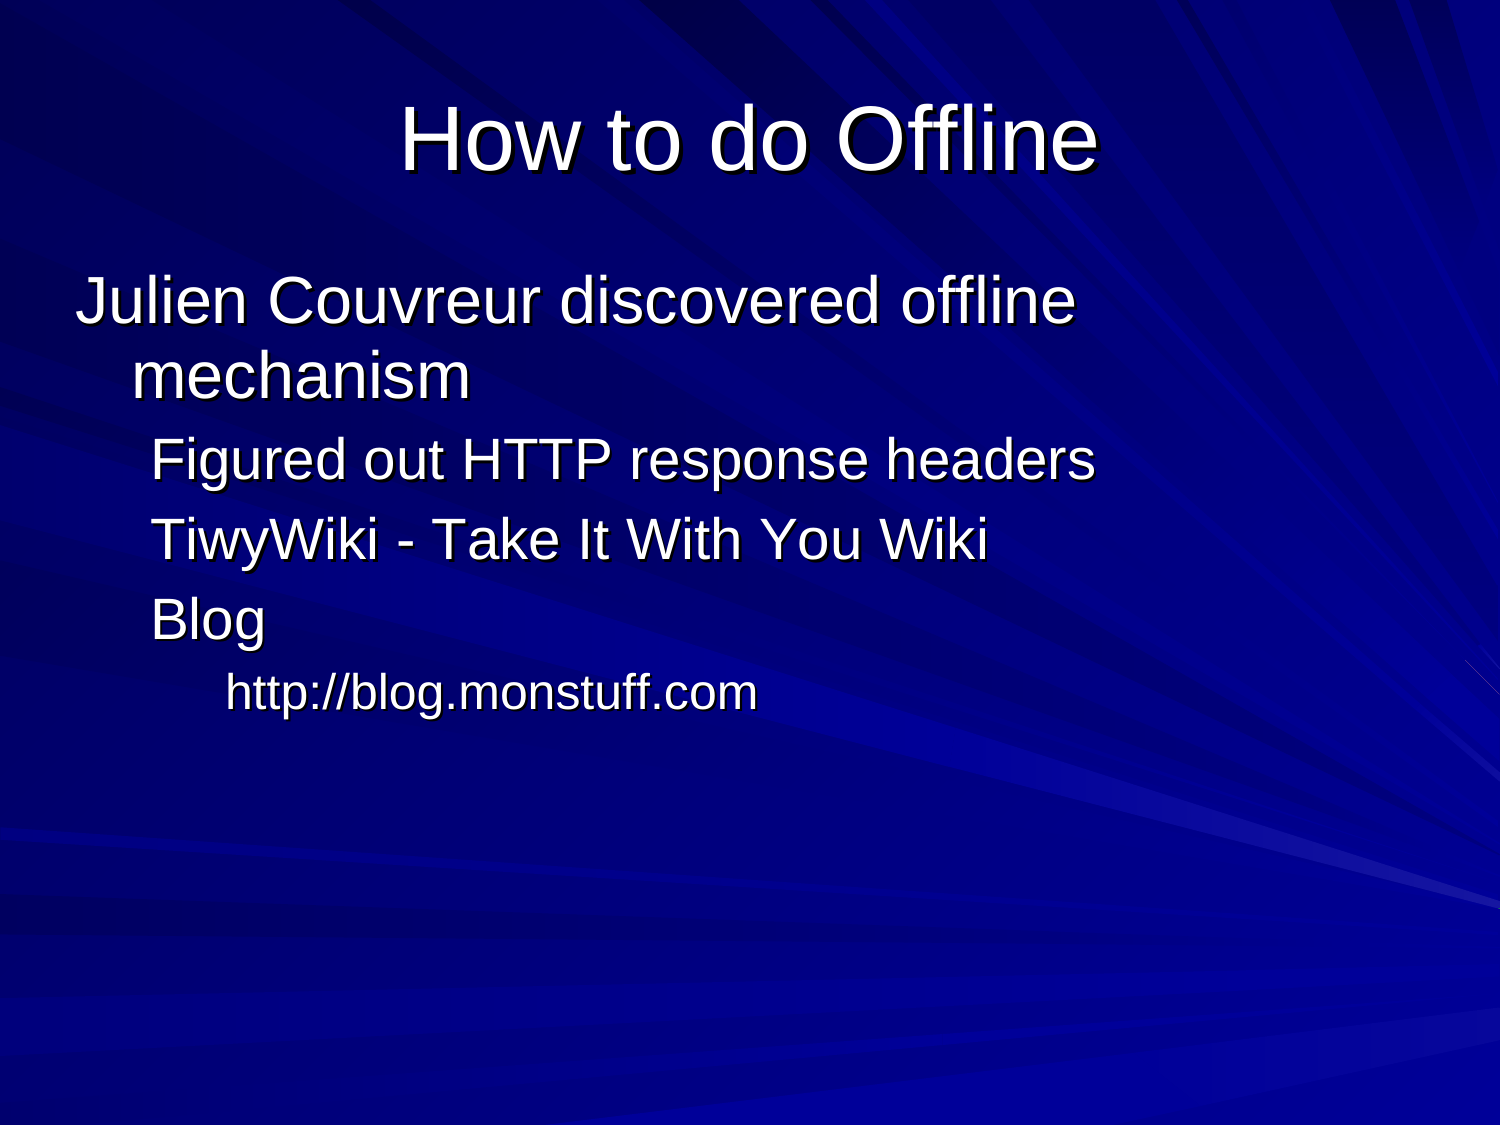

# How to do Offline
Julien Couvreur discovered offline mechanism
Figured out HTTP response headers
TiwyWiki - Take It With You Wiki
Blog
http://blog.monstuff.com